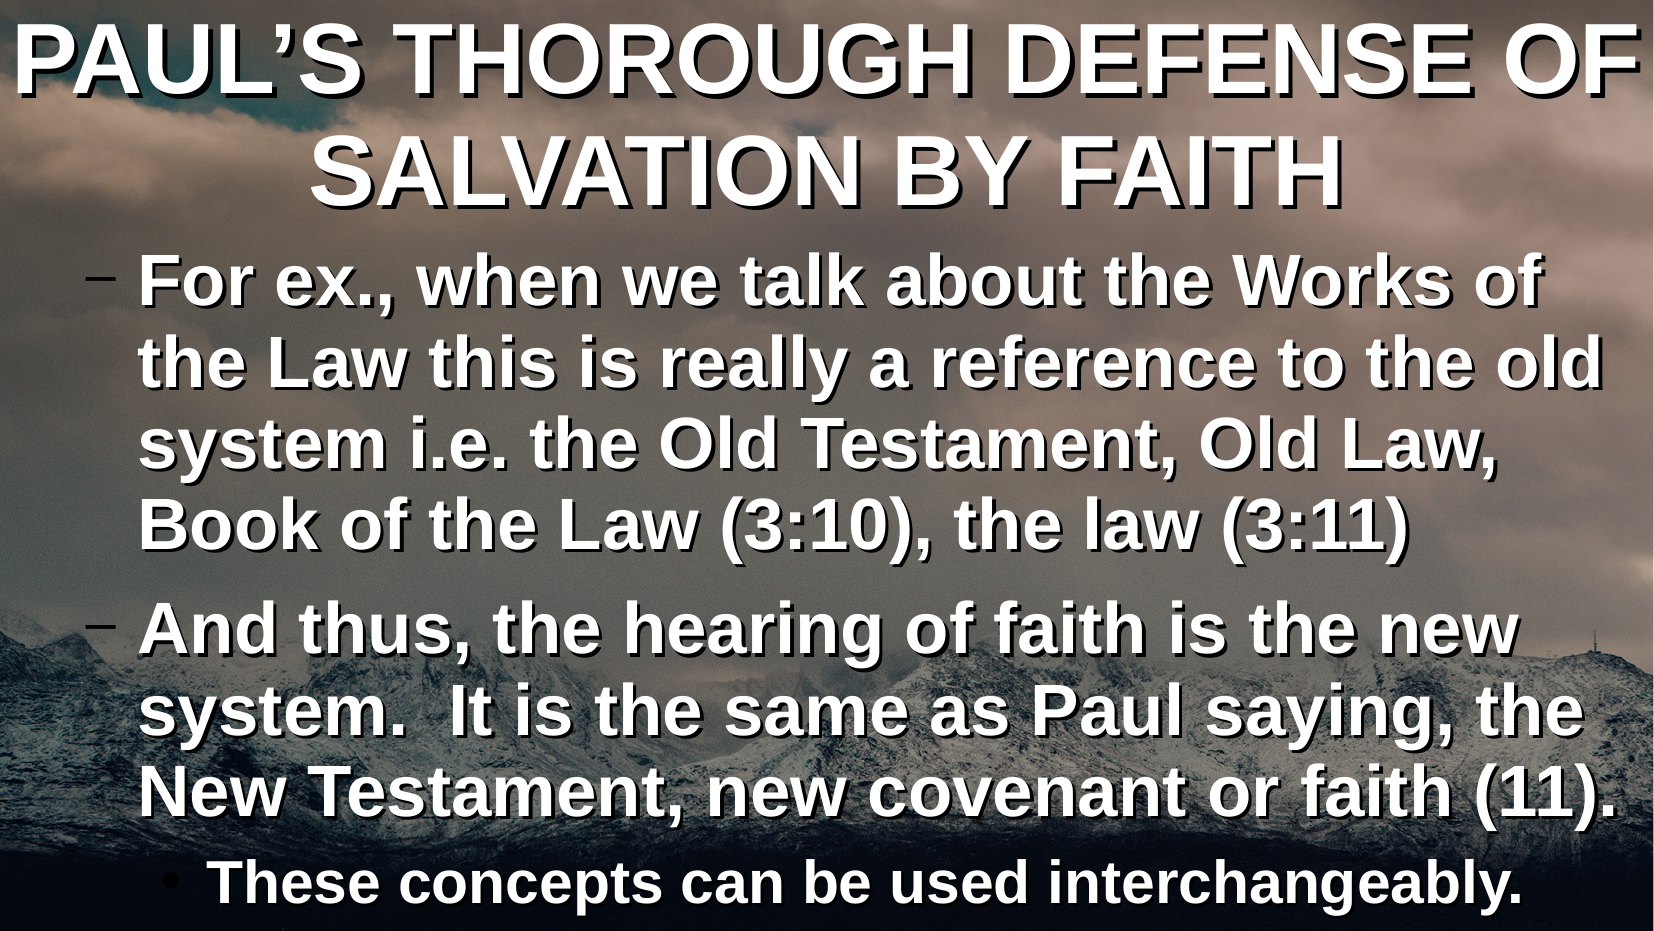

# PAUL’S THOROUGH DEFENSE OF SALVATION BY FAITH
For ex., when we talk about the Works of the Law this is really a reference to the old system i.e. the Old Testament, Old Law, Book of the Law (3:10), the law (3:11)
And thus, the hearing of faith is the new system. It is the same as Paul saying, the New Testament, new covenant or faith (11).
These concepts can be used interchangeably.